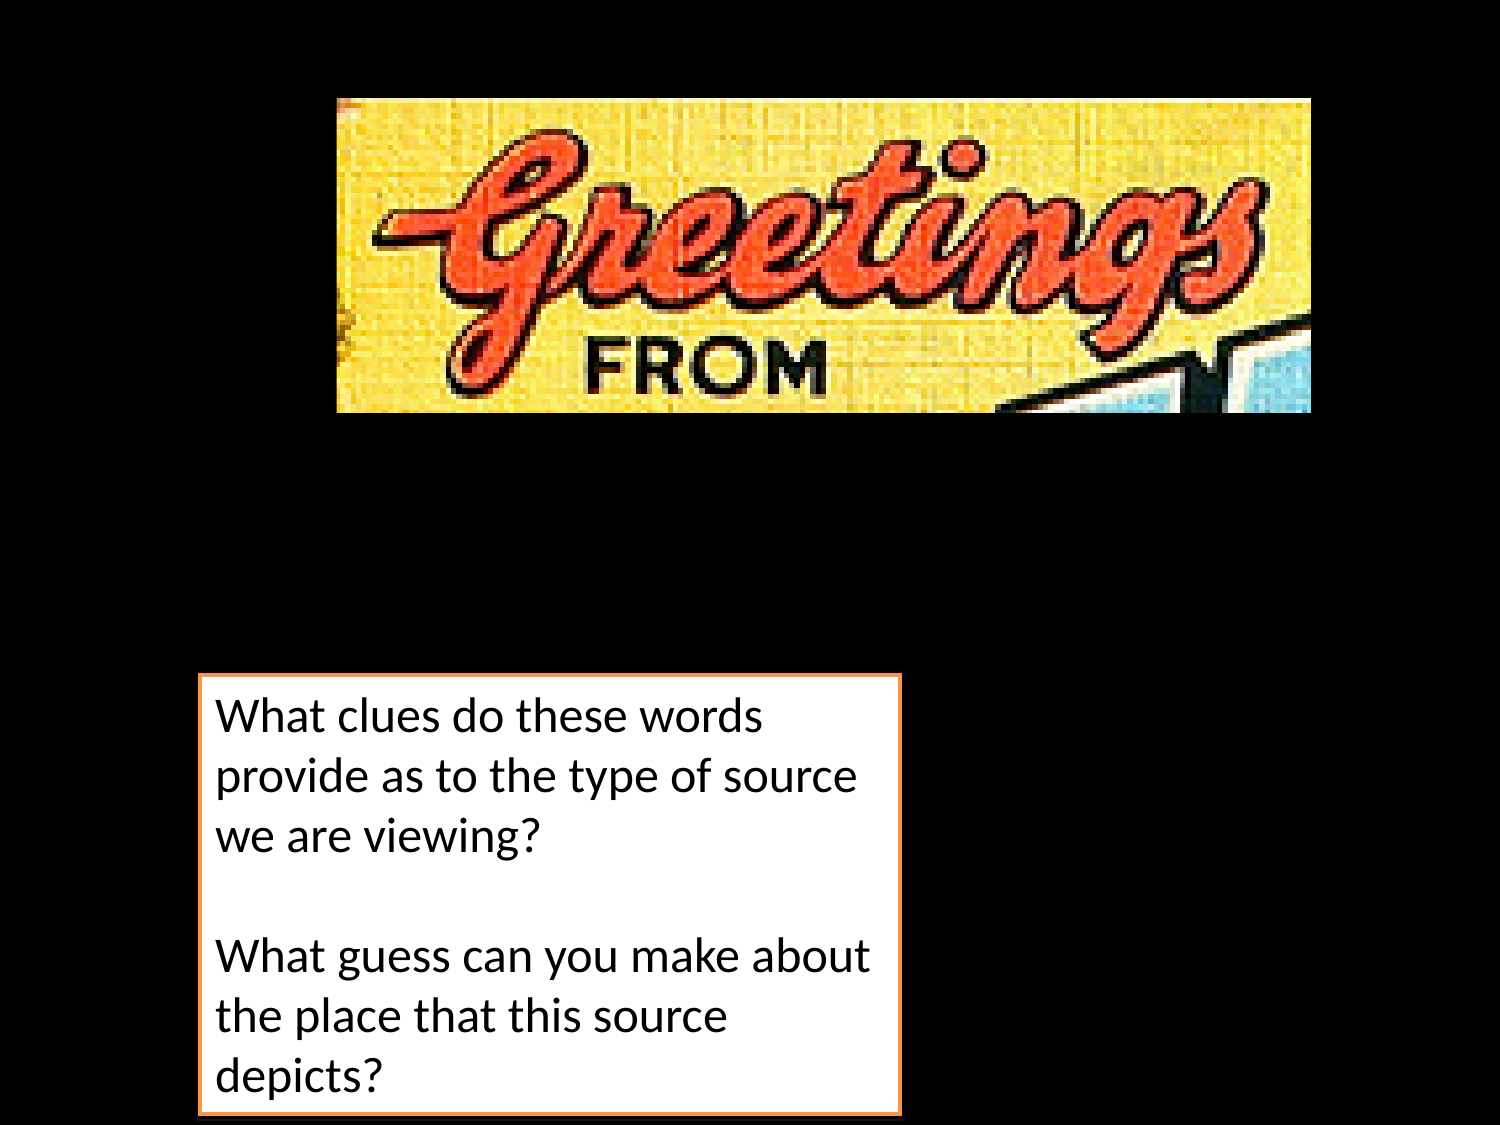

What clues do these words provide as to the type of source we are viewing?
What guess can you make about the place that this source depicts?